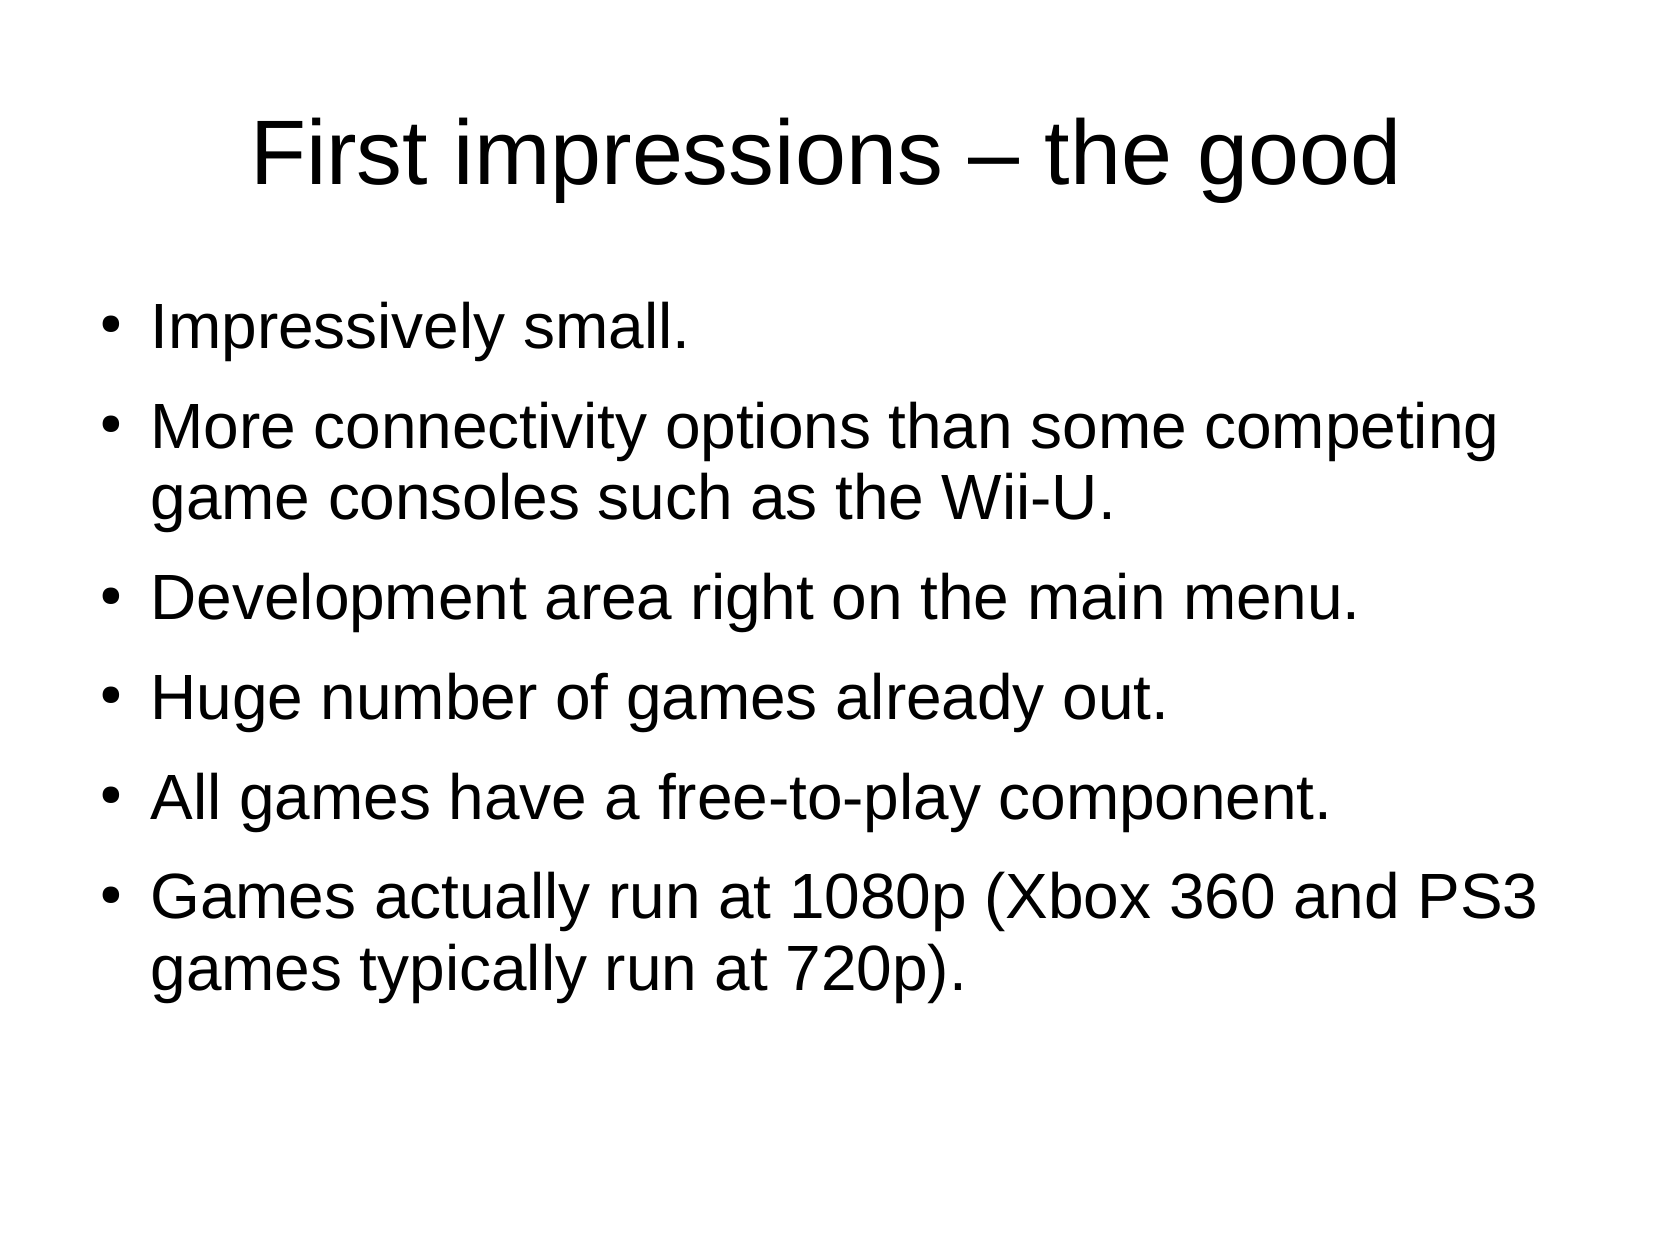

# First impressions – the good
Impressively small.
More connectivity options than some competing game consoles such as the Wii-U.
Development area right on the main menu.
Huge number of games already out.
All games have a free-to-play component.
Games actually run at 1080p (Xbox 360 and PS3 games typically run at 720p).